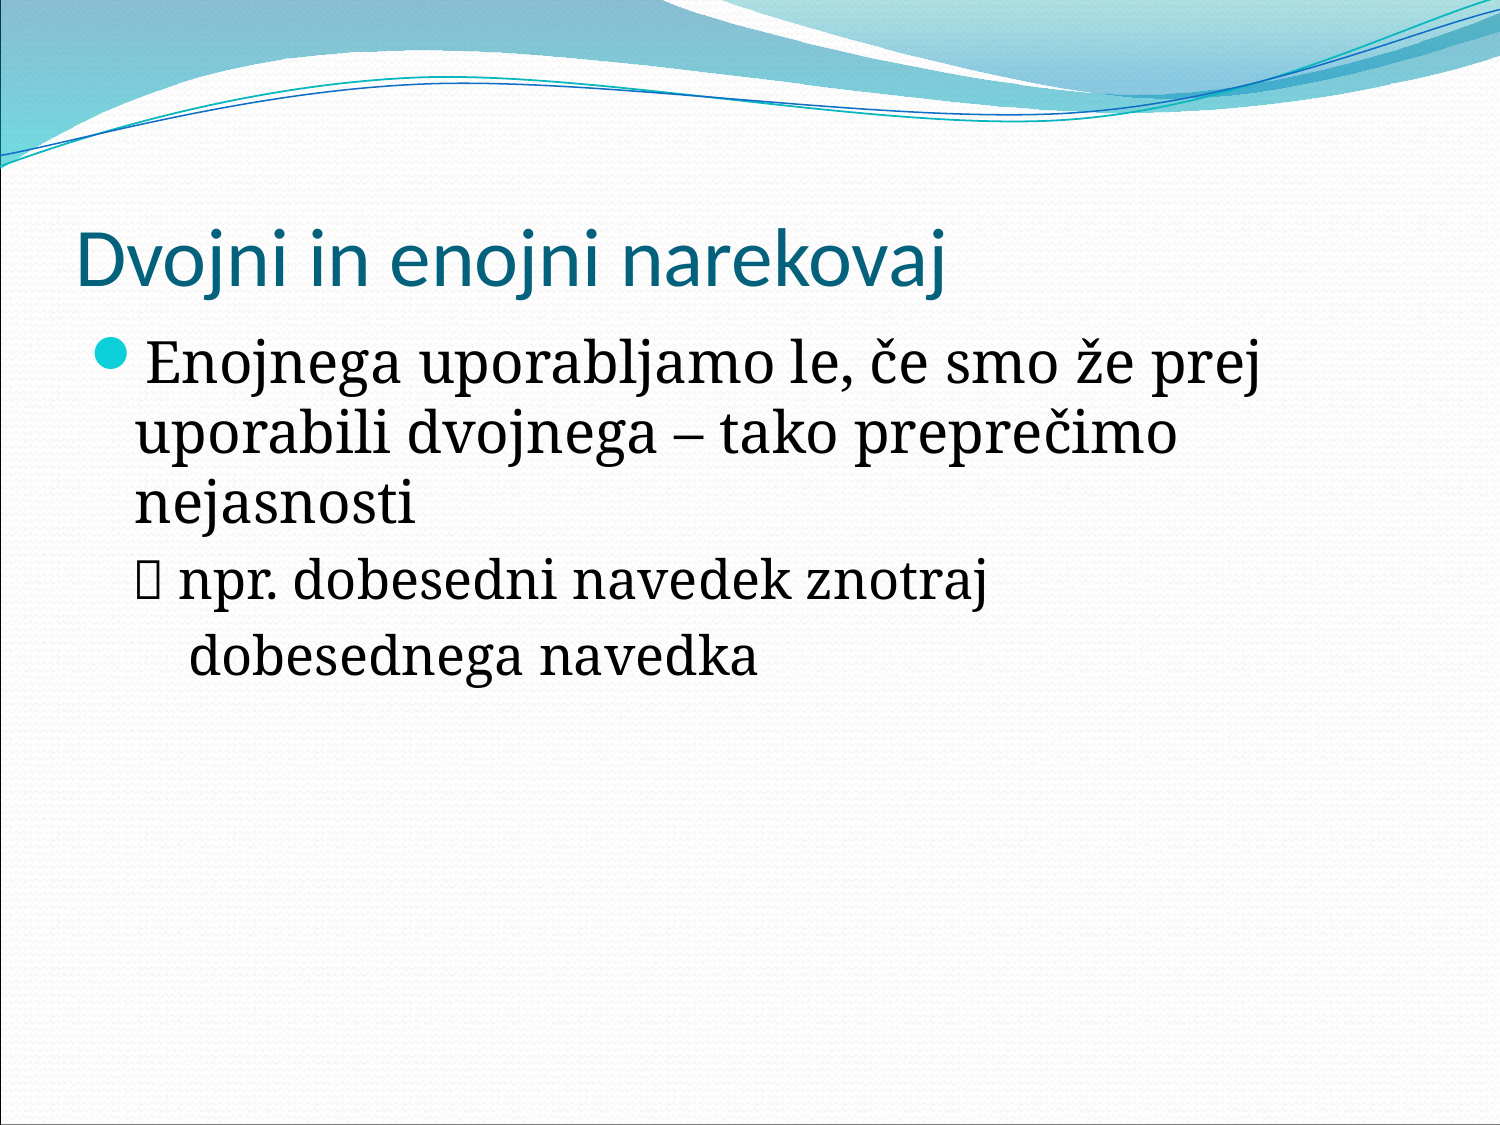

# Dvojni in enojni narekovaj
Enojnega uporabljamo le, če smo že prej uporabili dvojnega – tako preprečimo nejasnosti
  npr. dobesedni navedek znotraj
 dobesednega navedka